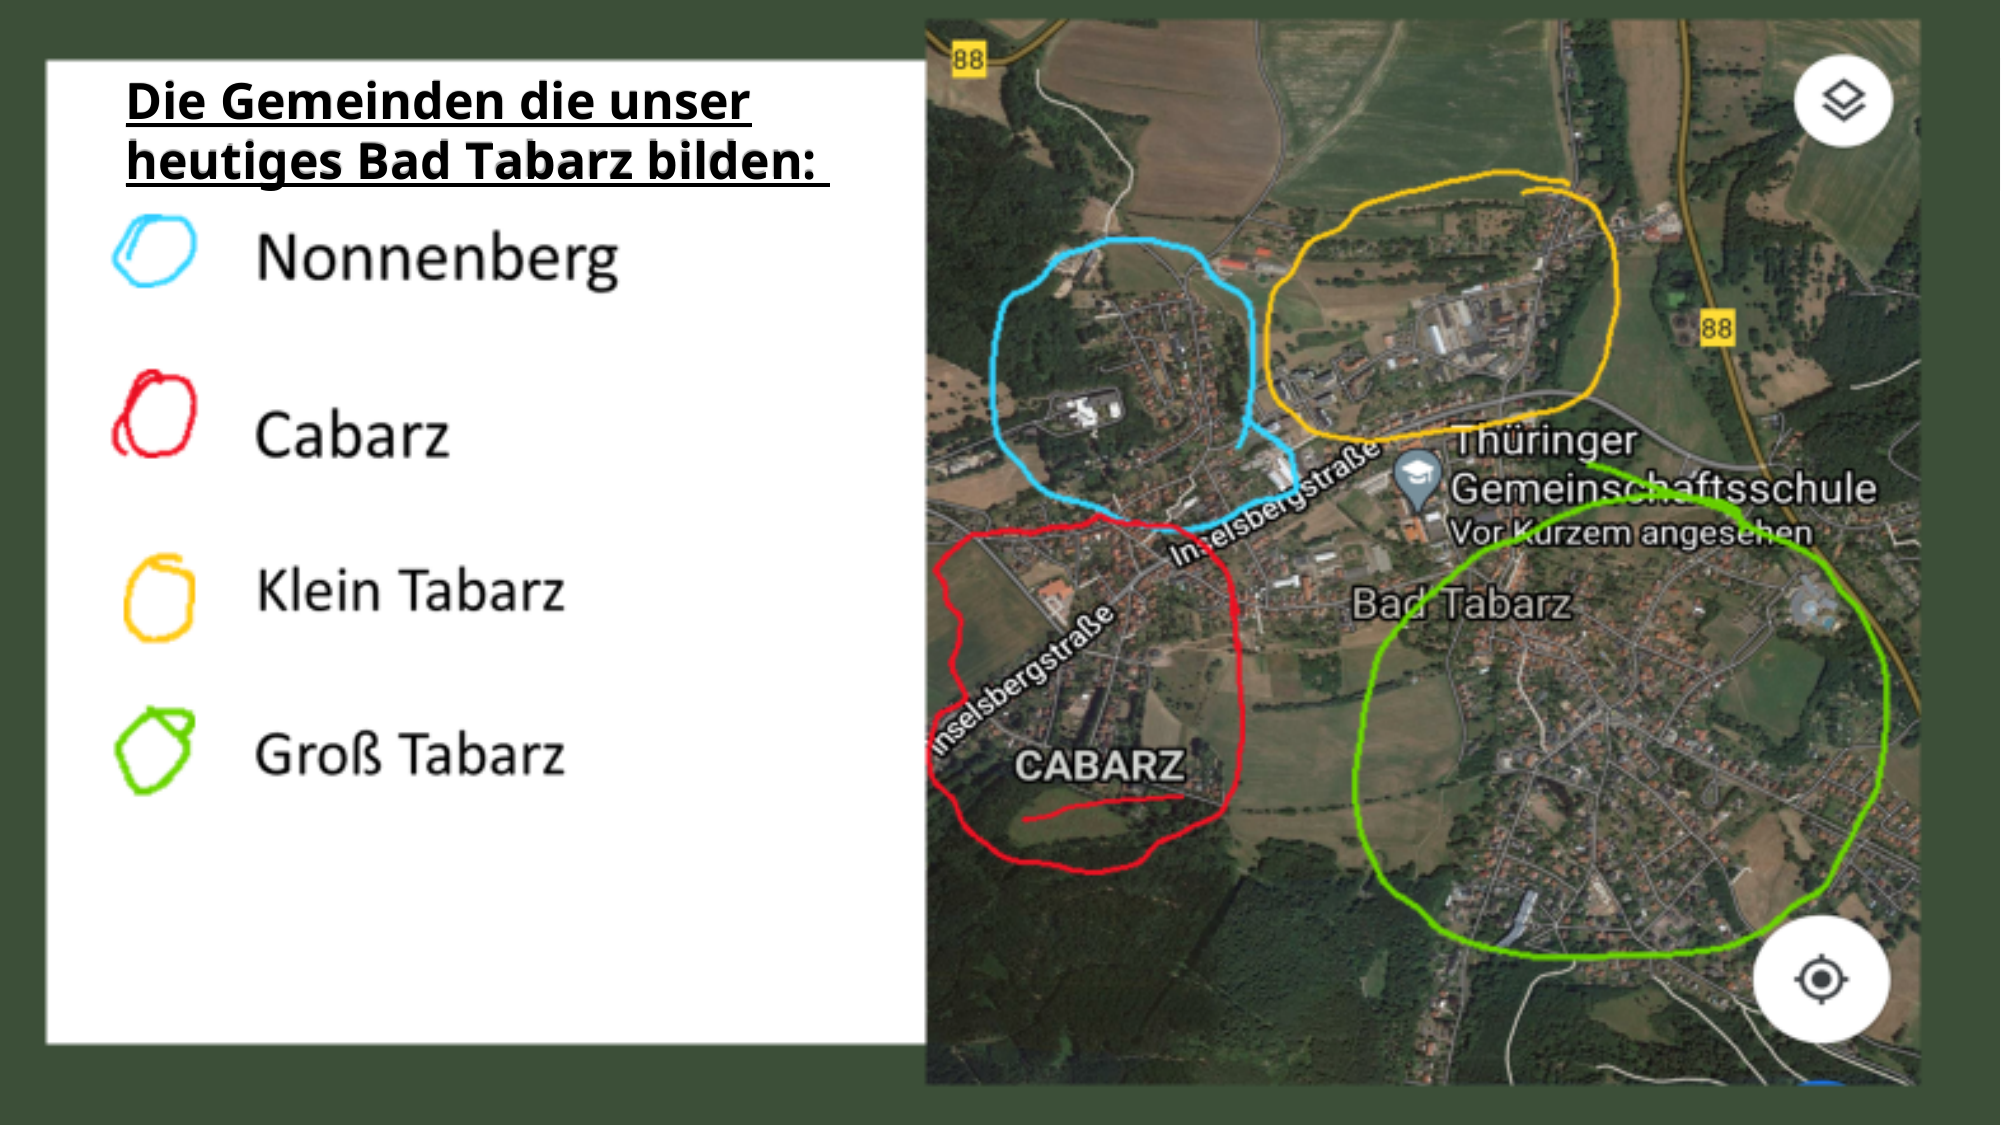

Die Gemeinden die unser heutiges Bad Tabarz bilden: